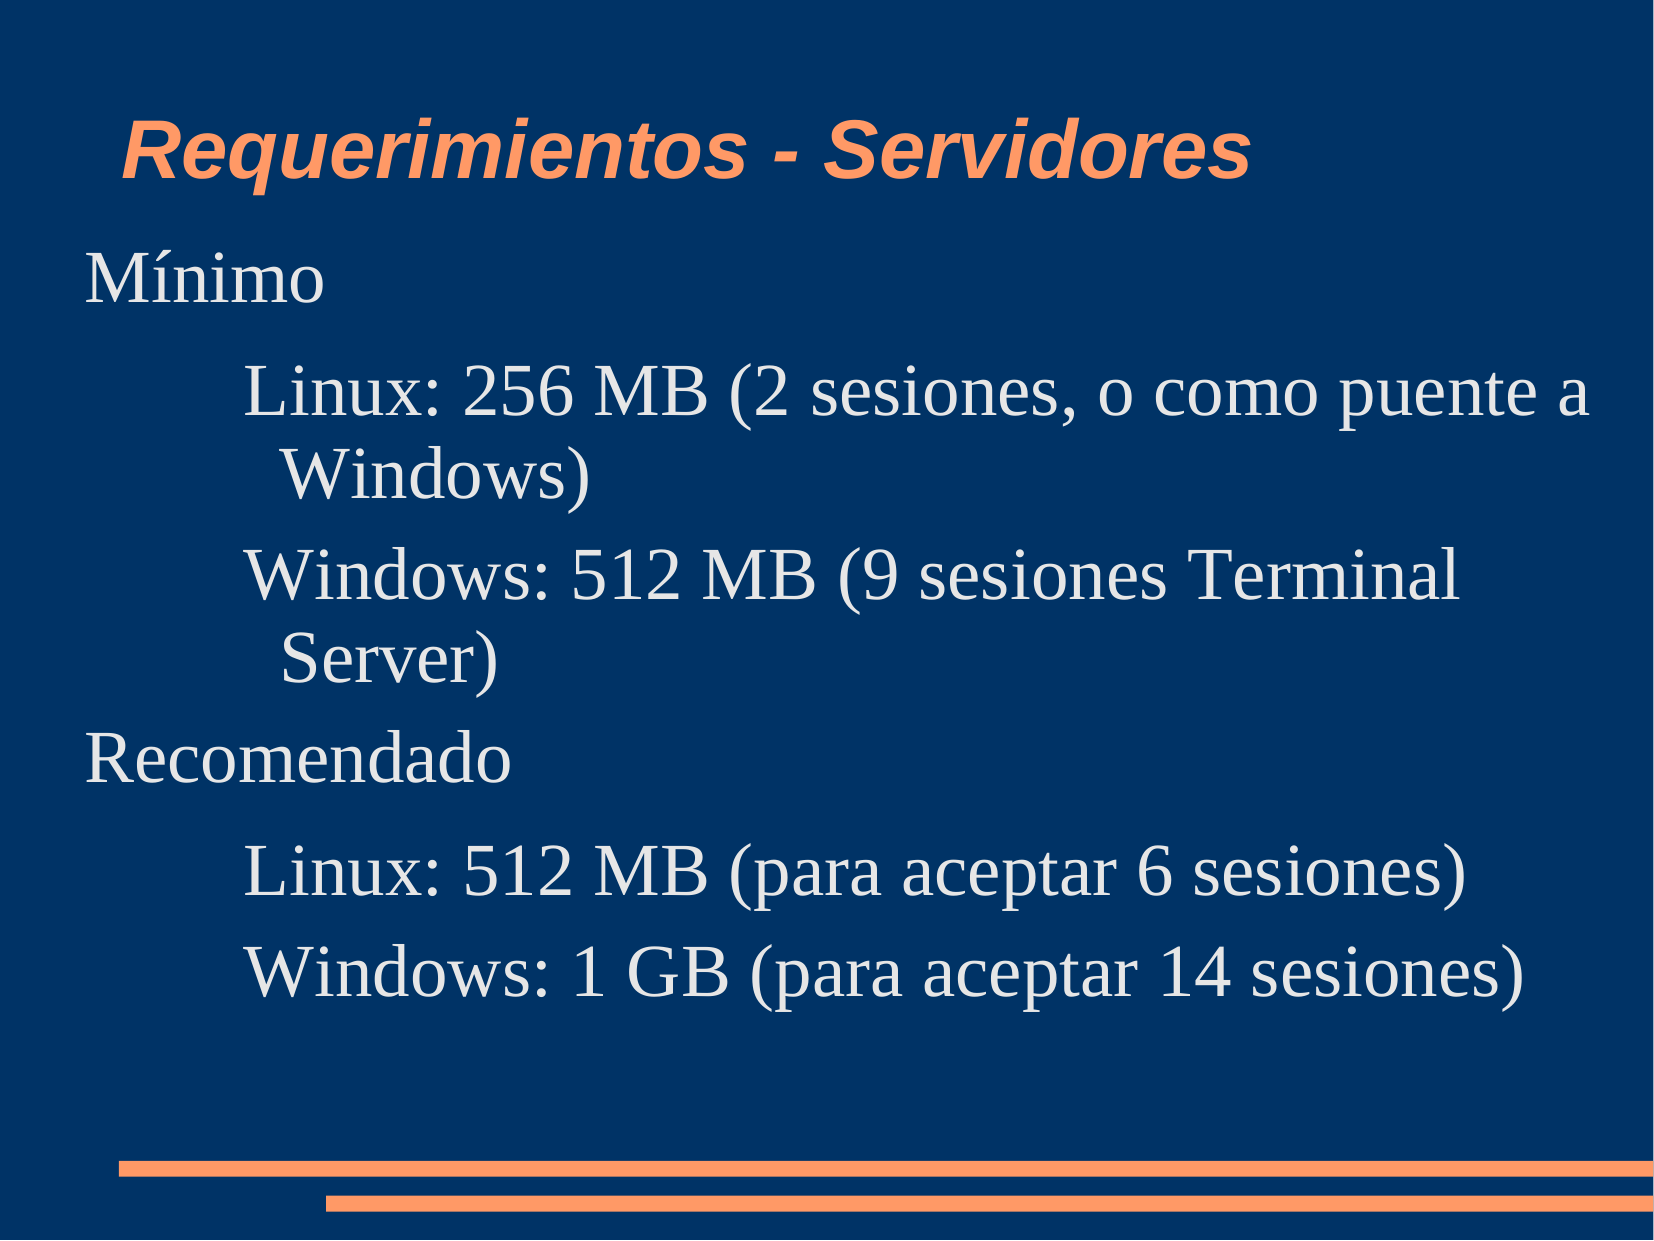

# Requerimientos - Servidores
Mínimo
Linux: 256 MB (2 sesiones, o como puente a Windows)
Windows: 512 MB (9 sesiones Terminal Server)
Recomendado
Linux: 512 MB (para aceptar 6 sesiones)
Windows: 1 GB (para aceptar 14 sesiones)